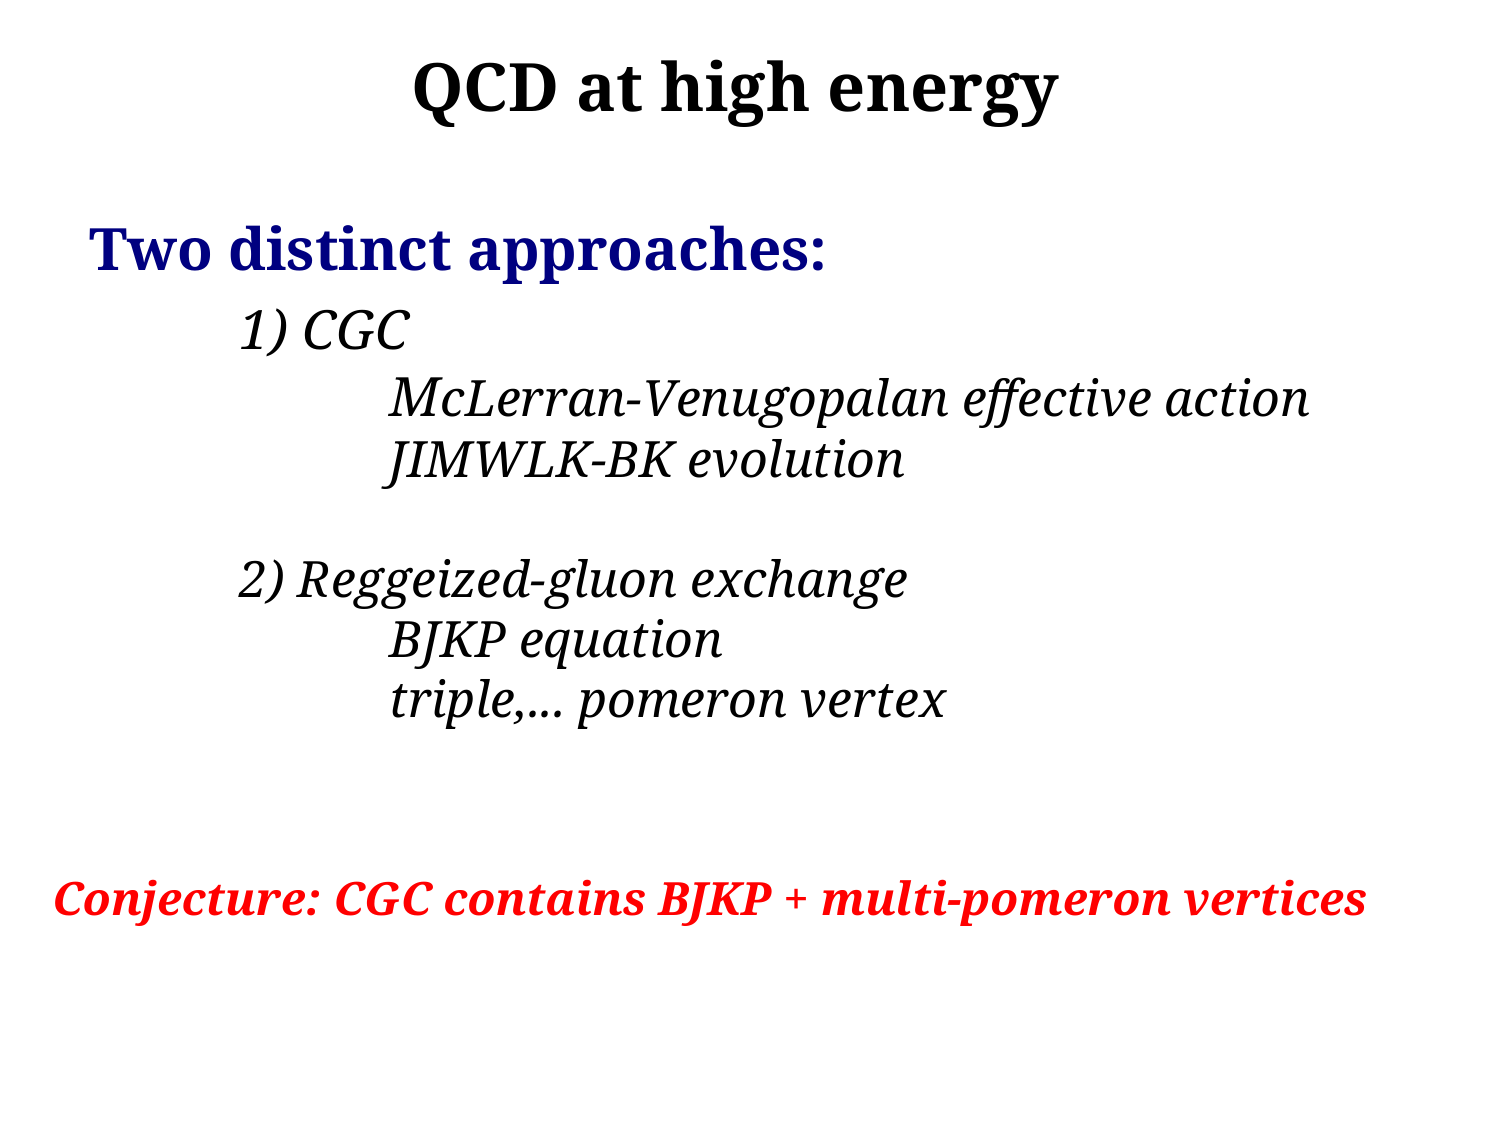

QCD at high energy
Two distinct approaches:
	1) CGC
		McLerran-Venugopalan effective action
		JIMWLK-BK evolution
	2) Reggeized-gluon exchange
		BJKP equation
		triple,... pomeron vertex
Conjecture: CGC contains BJKP + multi-pomeron vertices